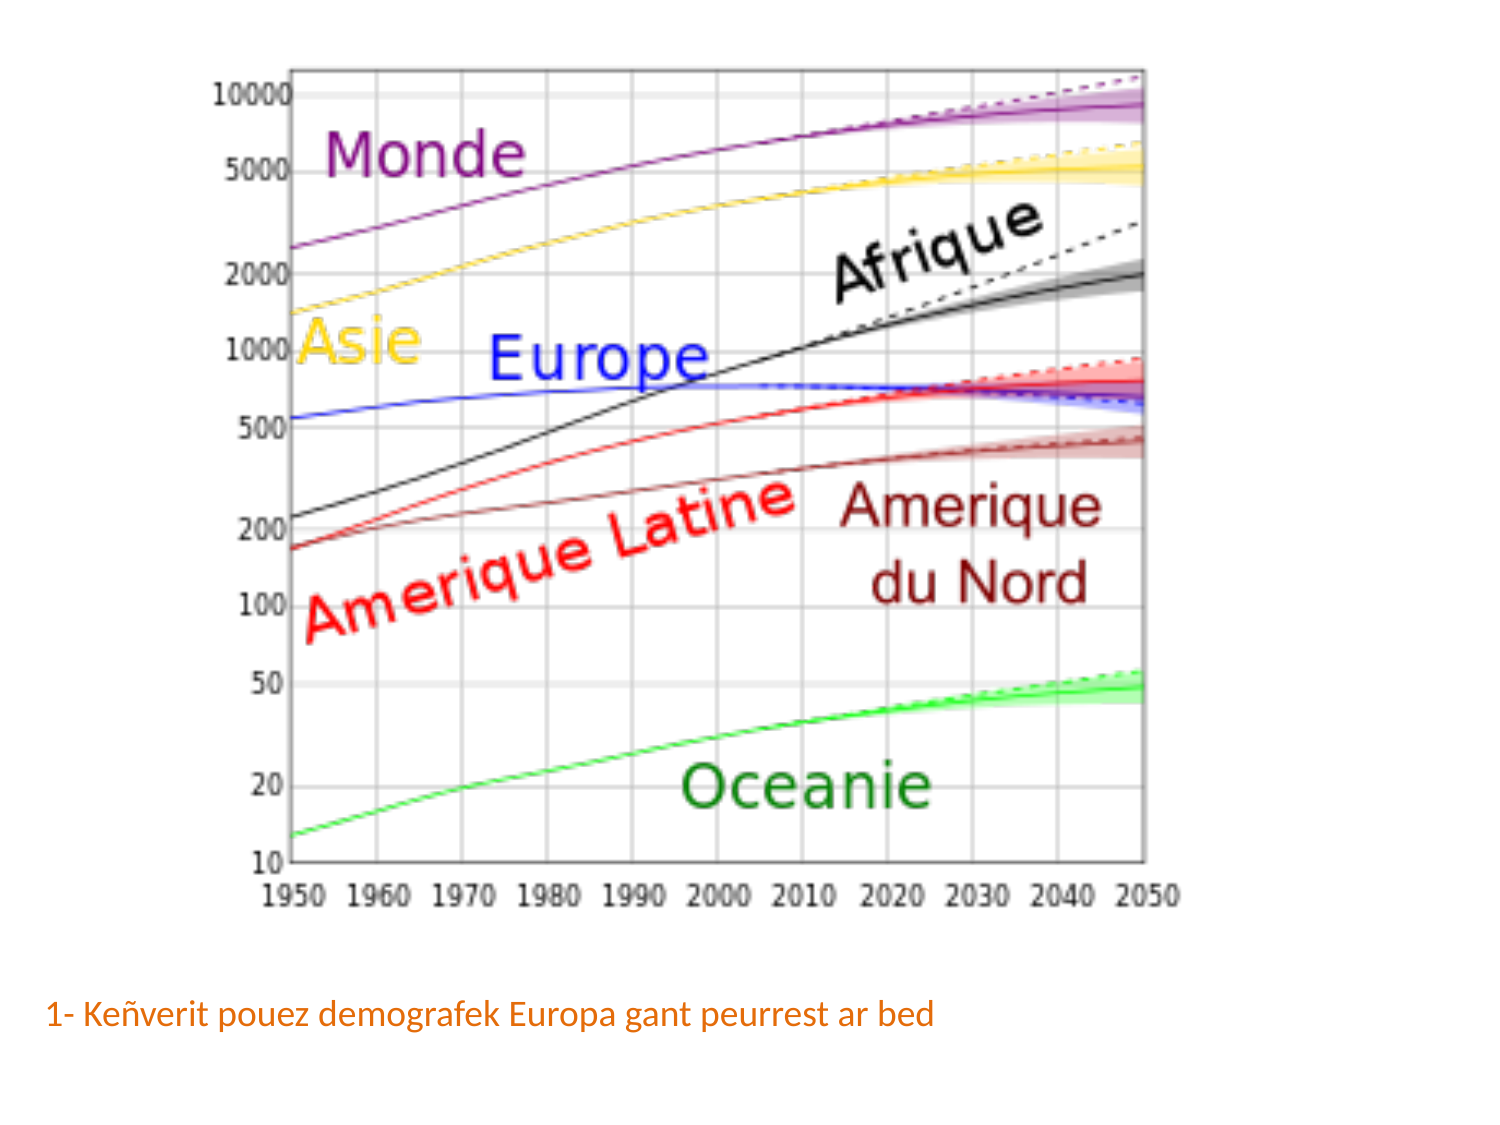

1- Keñverit pouez demografek Europa gant peurrest ar bed